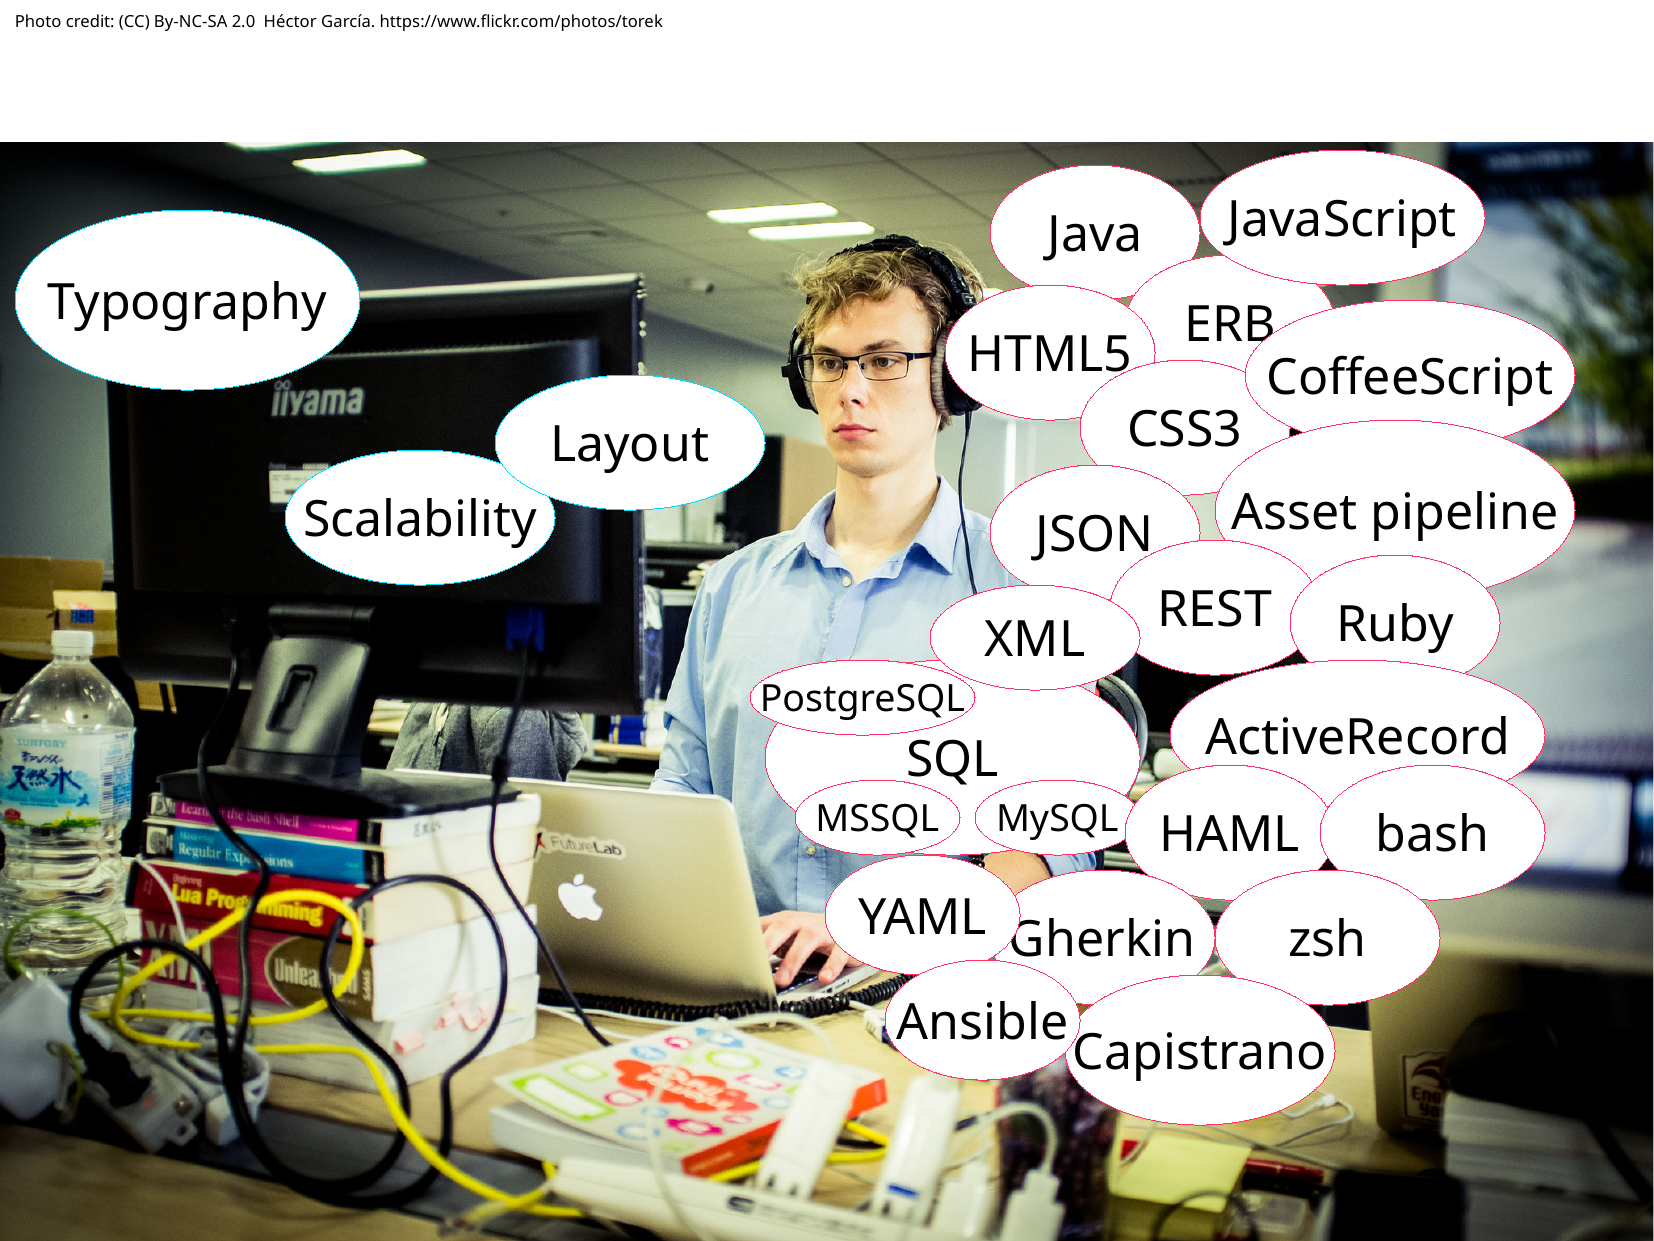

Photo credit: (CC) By-NC-SA 2.0 Héctor García. https://www.flickr.com/photos/torek
JavaScript
Java
Typography
ERB
HTML5
CoffeeScript
CSS3
Layout
Asset pipeline
Scalability
JSON
REST
Ruby
XML
PostgreSQL
SQL
ActiveRecord
HAML
bash
MSSQL
MySQL
YAML
Gherkin
zsh
Ansible
Capistrano